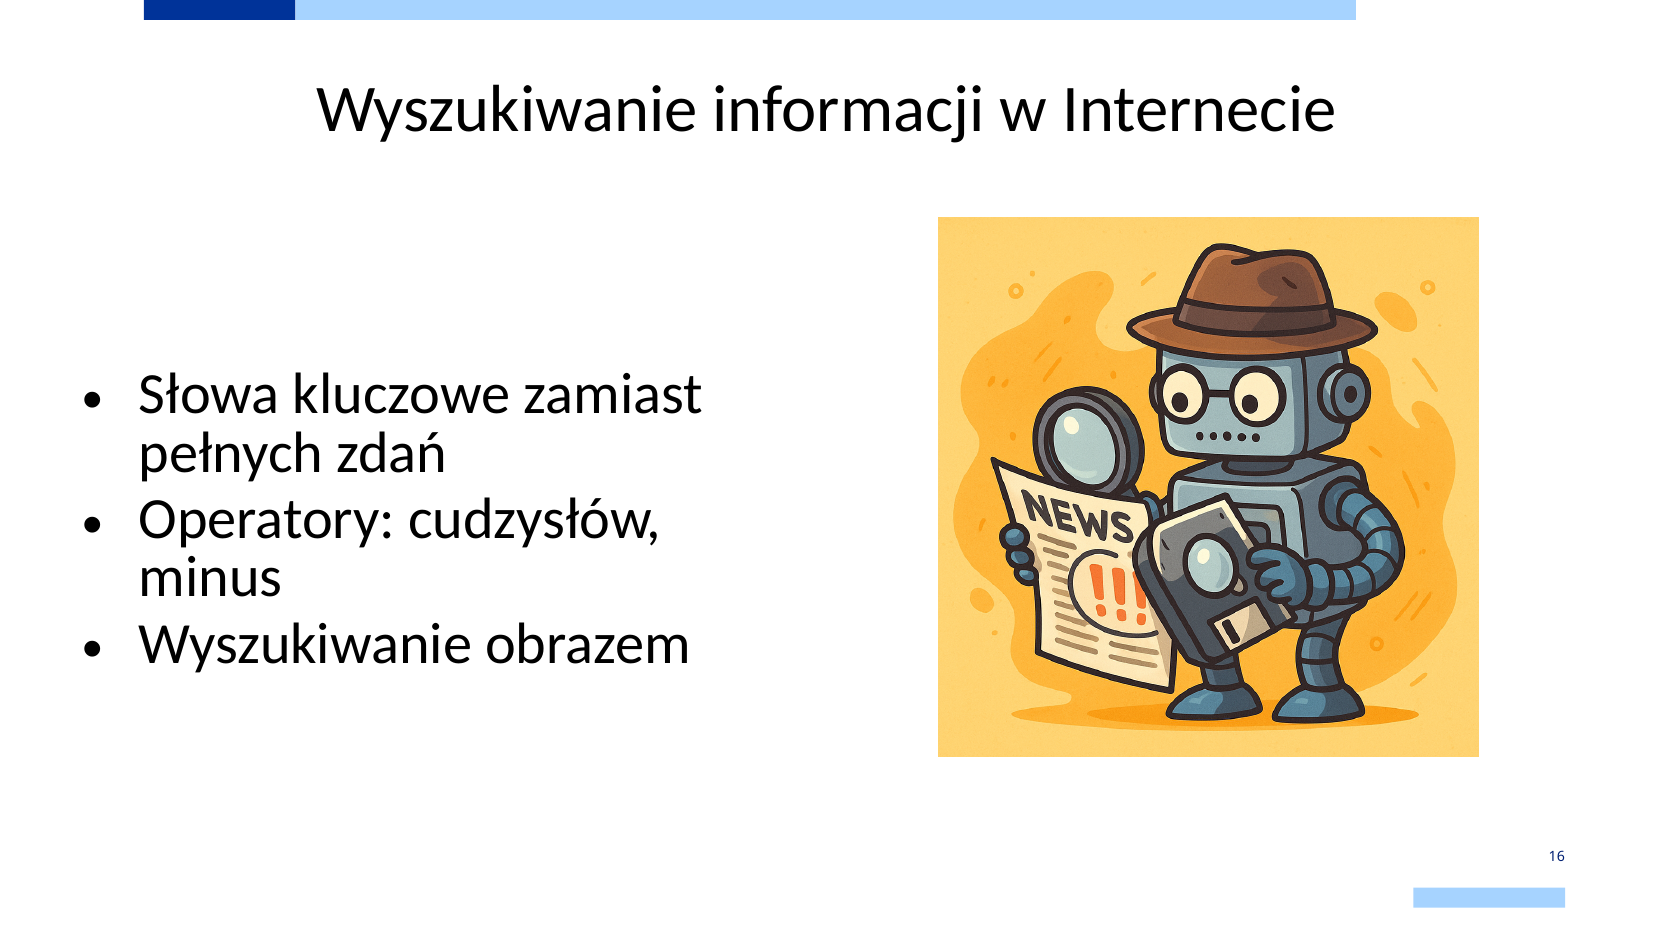

# Wyszukiwanie informacji w Internecie
Słowa kluczowe zamiast pełnych zdań
Operatory: cudzysłów, minus
Wyszukiwanie obrazem